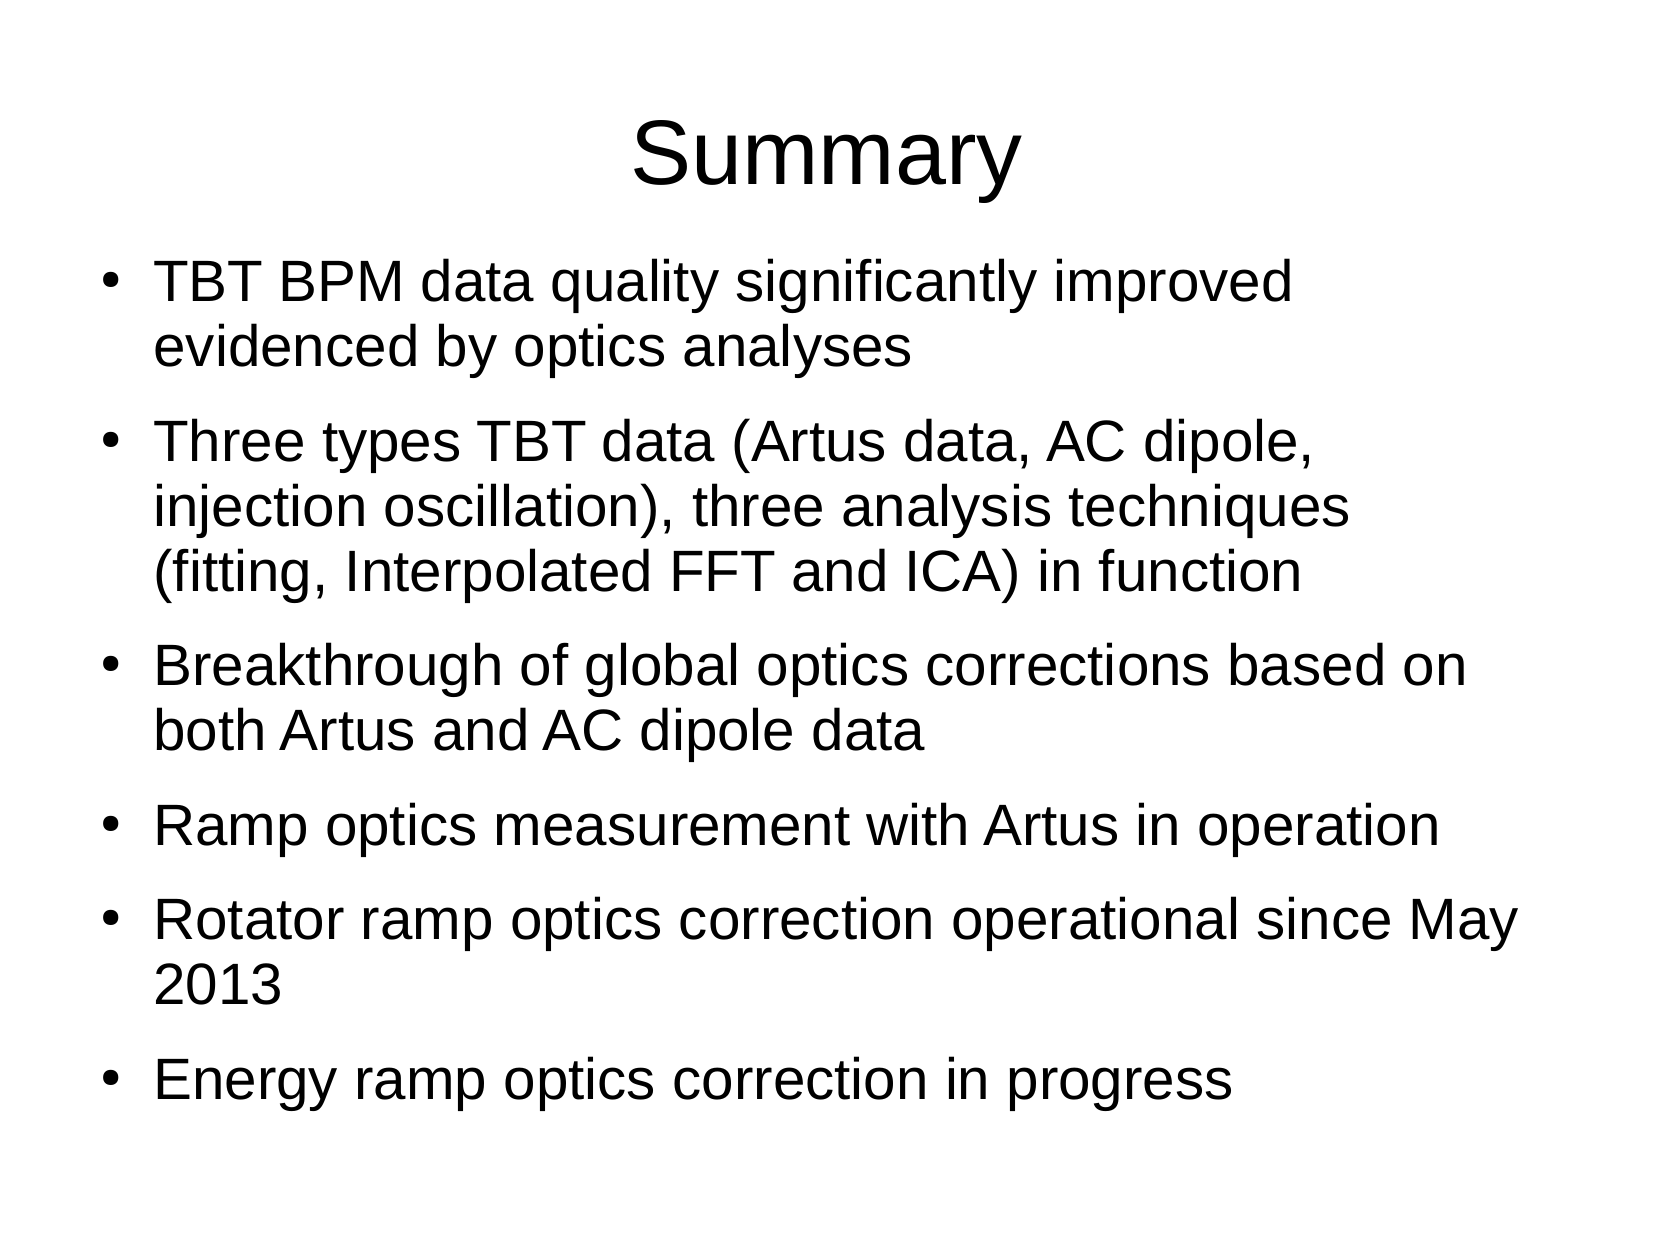

# Summary
TBT BPM data quality significantly improved evidenced by optics analyses
Three types TBT data (Artus data, AC dipole, injection oscillation), three analysis techniques (fitting, Interpolated FFT and ICA) in function
Breakthrough of global optics corrections based on both Artus and AC dipole data
Ramp optics measurement with Artus in operation
Rotator ramp optics correction operational since May 2013
Energy ramp optics correction in progress